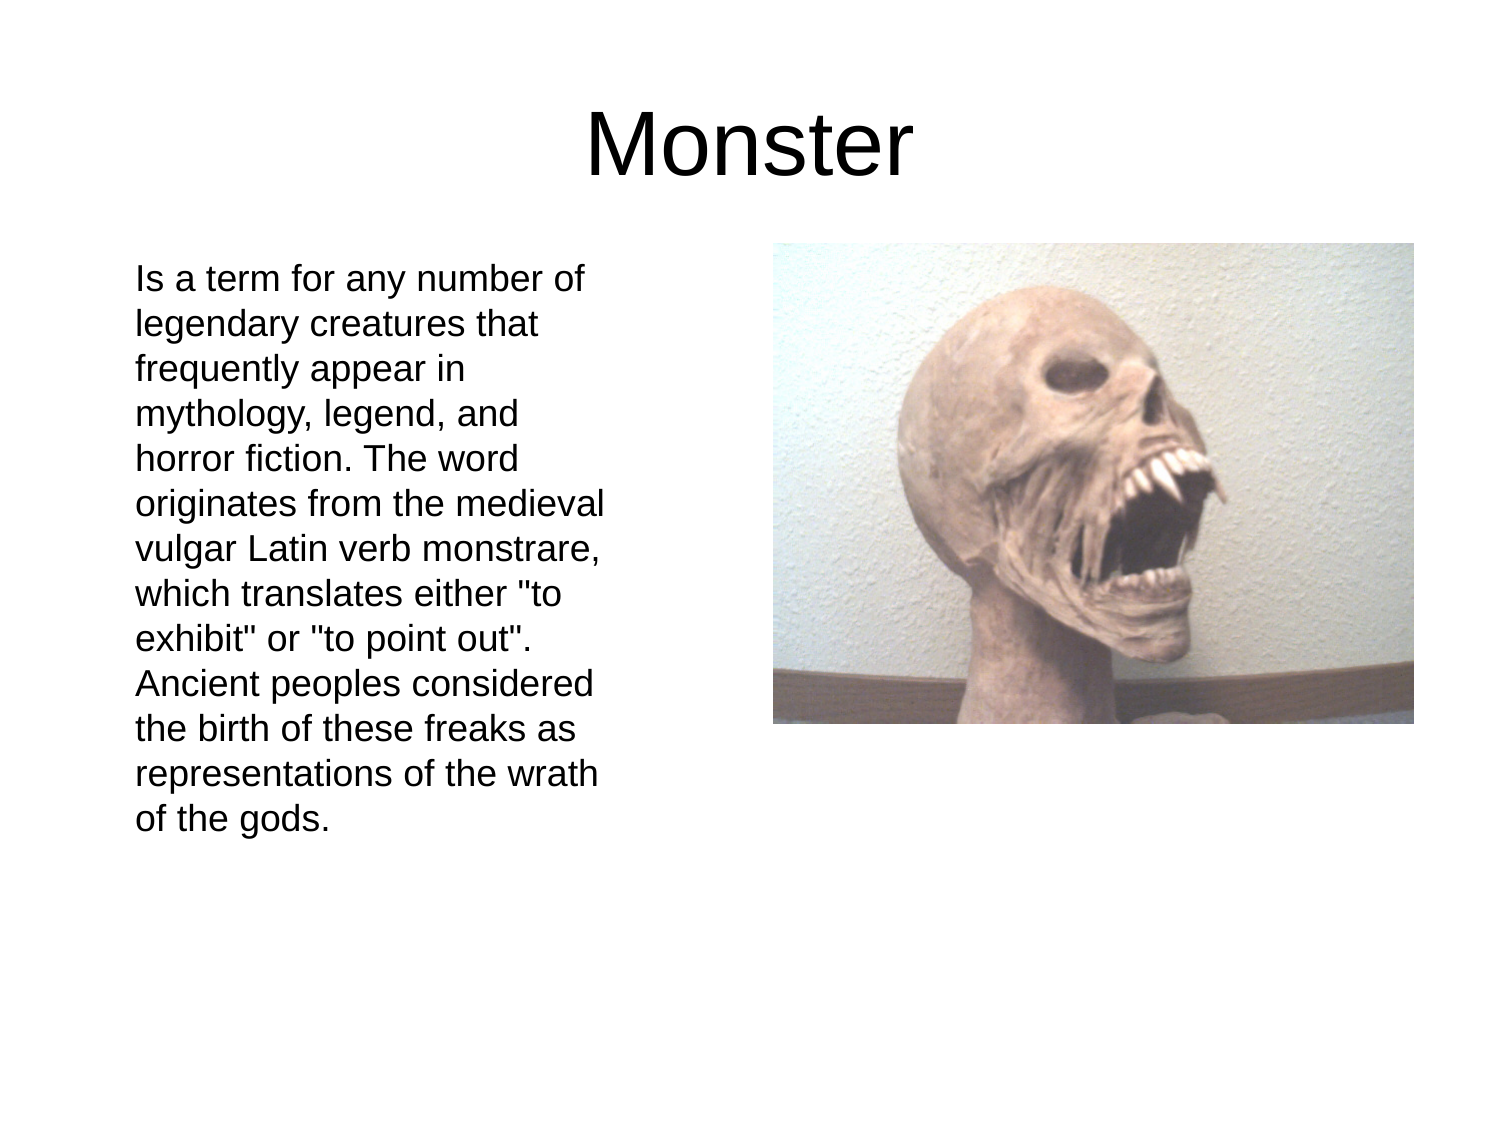

# Monster
Is a term for any number of legendary creatures that frequently appear in mythology, legend, and horror fiction. The word originates from the medieval vulgar Latin verb monstrare, which translates either "to exhibit" or "to point out". Ancient peoples considered the birth of these freaks as representations of the wrath of the gods.